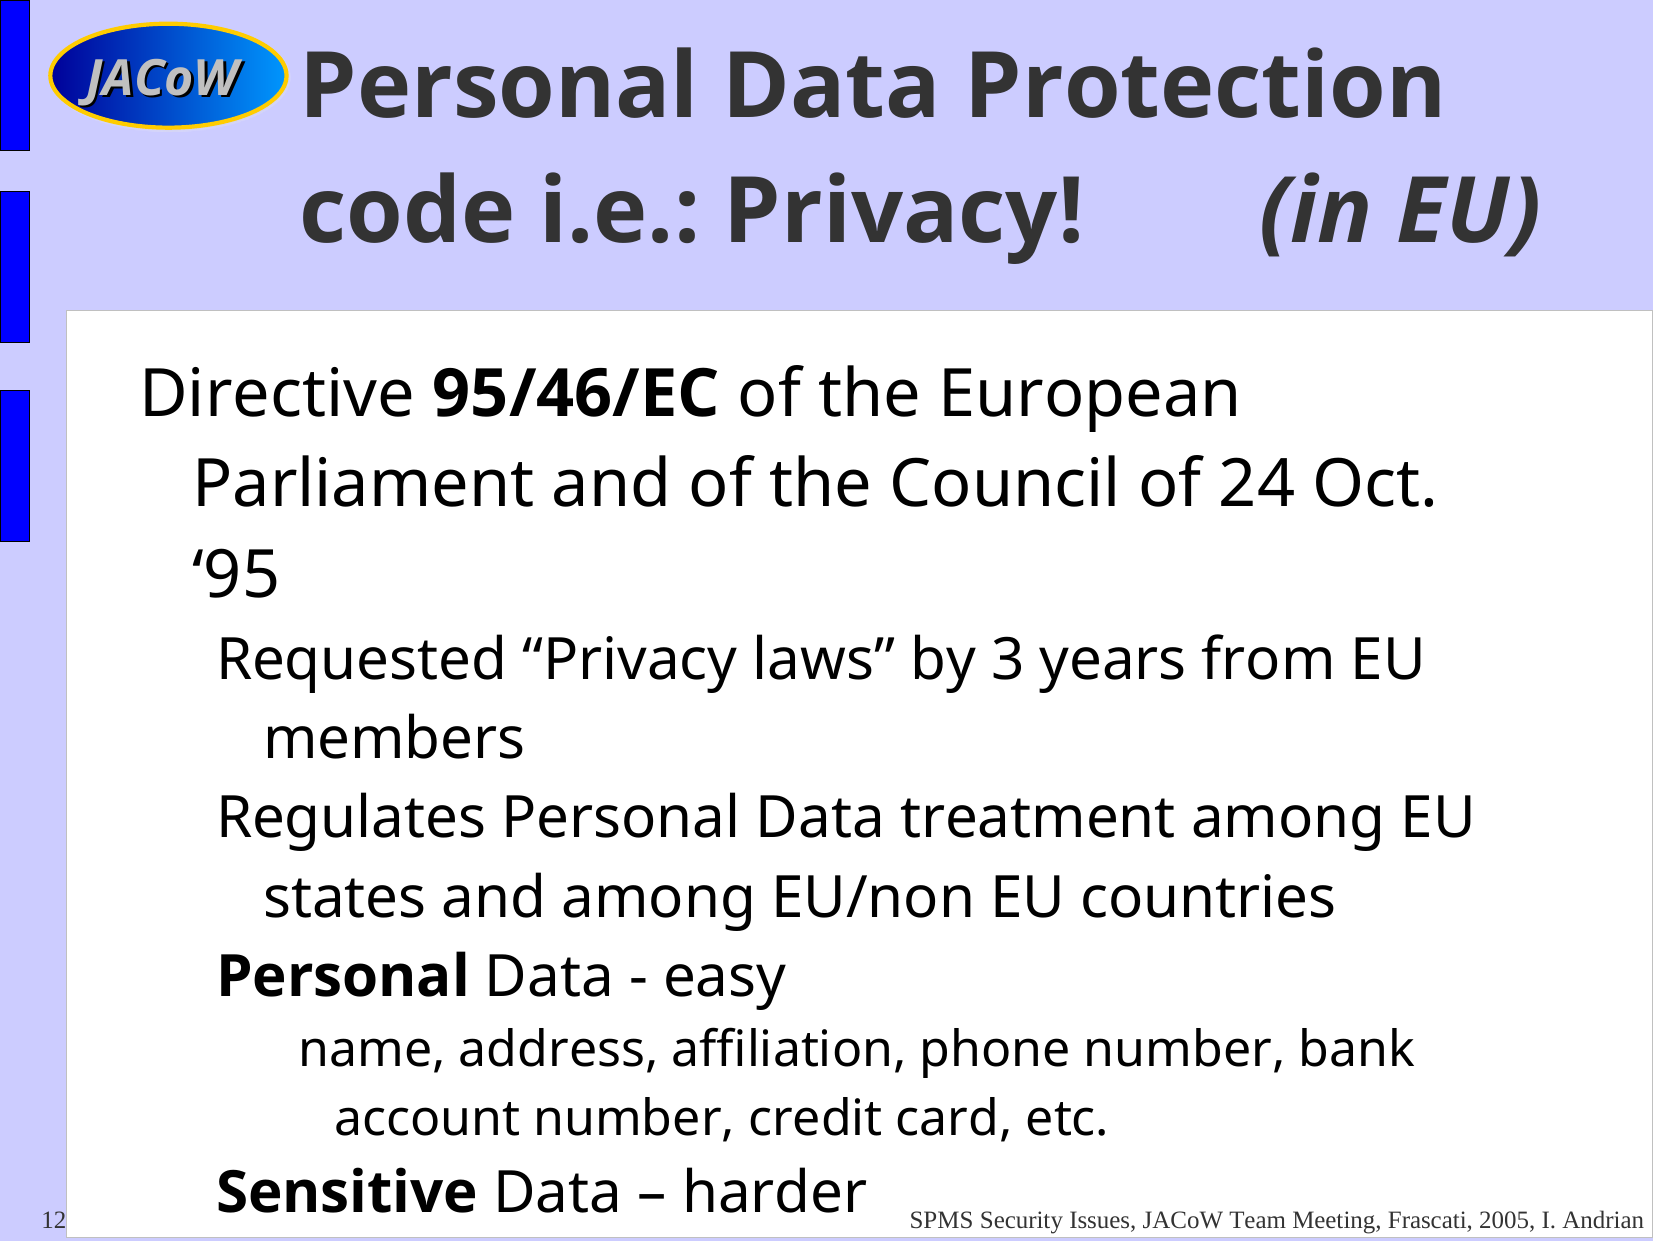

# Personal Data Protection code i.e.: Privacy! 			(in EU)
Directive 95/46/EC of the European Parliament and of the Council of 24 Oct. ‘95
Requested “Privacy laws” by 3 years from EU members
Regulates Personal Data treatment among EU states and among EU/non EU countries
Personal Data - easy
name, address, affiliation, phone number, bank account number, credit card, etc.
Sensitive Data – harder
racial or ethnic origin, religious, philosophical, political opinions, membership of parties, trade unions, as well as personal data disclosing health and sex life;
12
SPMS Security Issues, JACoW Team Meeting, Frascati, 2005, I. Andrian